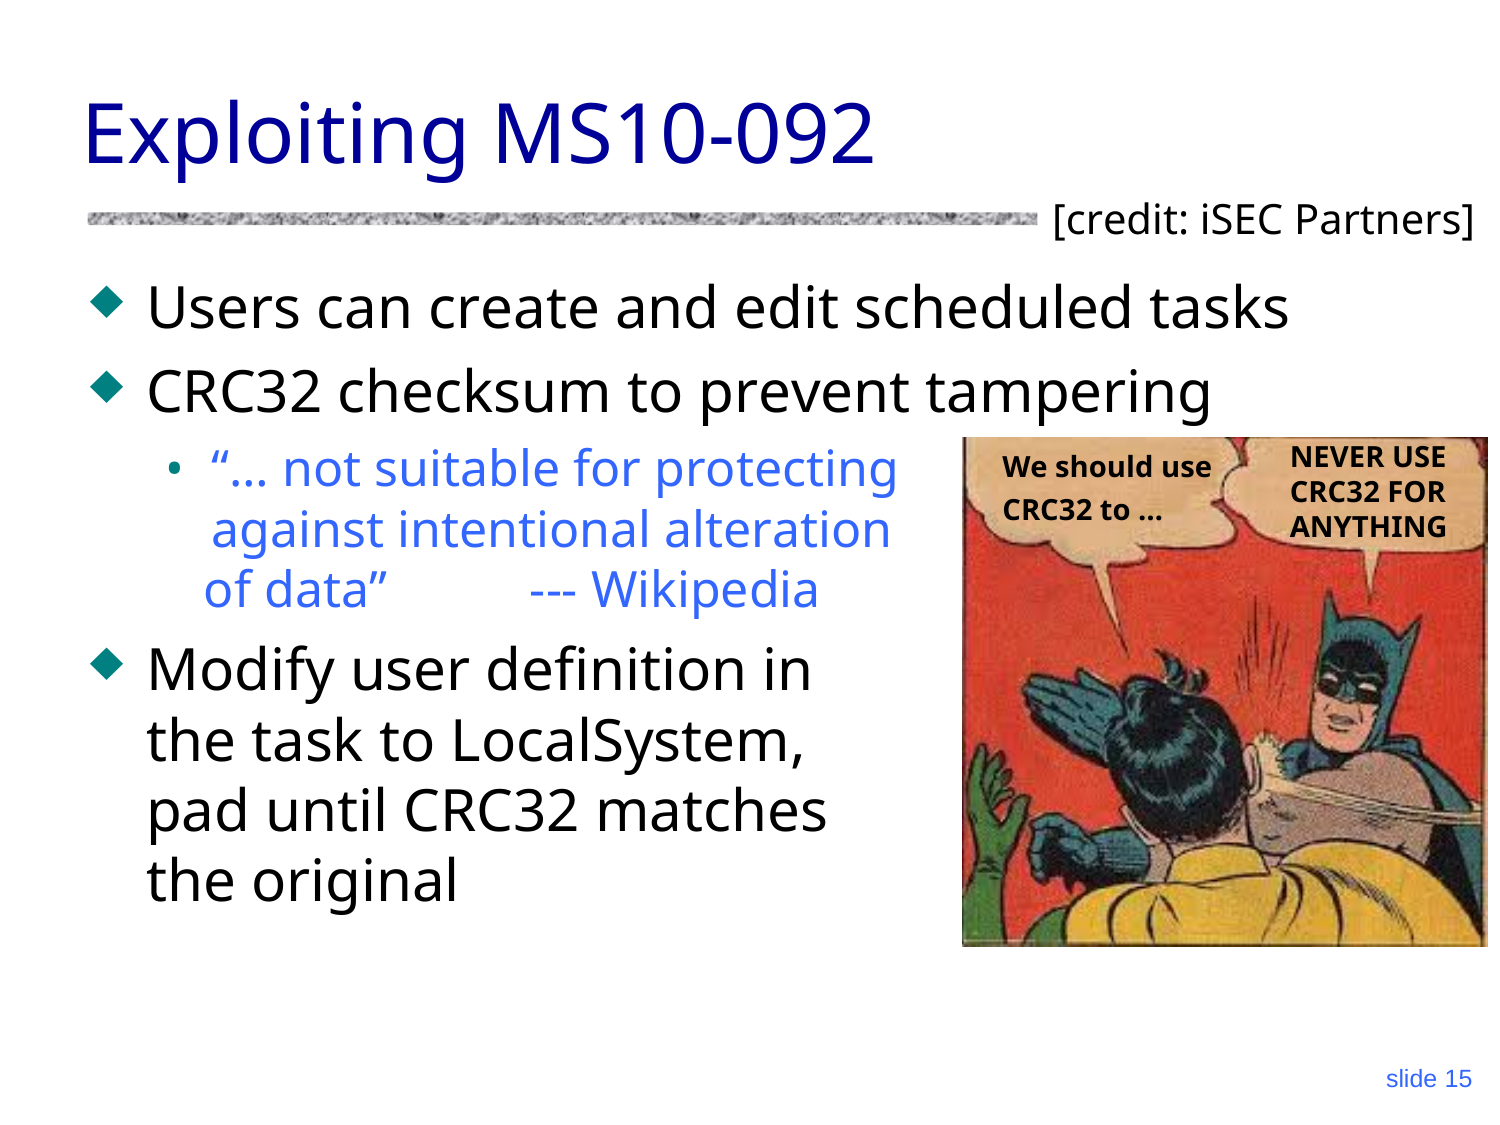

# Exploiting MS10-092
[credit: iSEC Partners]
Users can create and edit scheduled tasks
CRC32 checksum to prevent tampering
“… not suitable for protecting
	against intentional alteration
 of data” --- Wikipedia
Modify user definition in
	the task to LocalSystem,
	pad until CRC32 matches
	the original
NEVER USE
CRC32 FOR
ANYTHING
We should use
CRC32 to …
slide